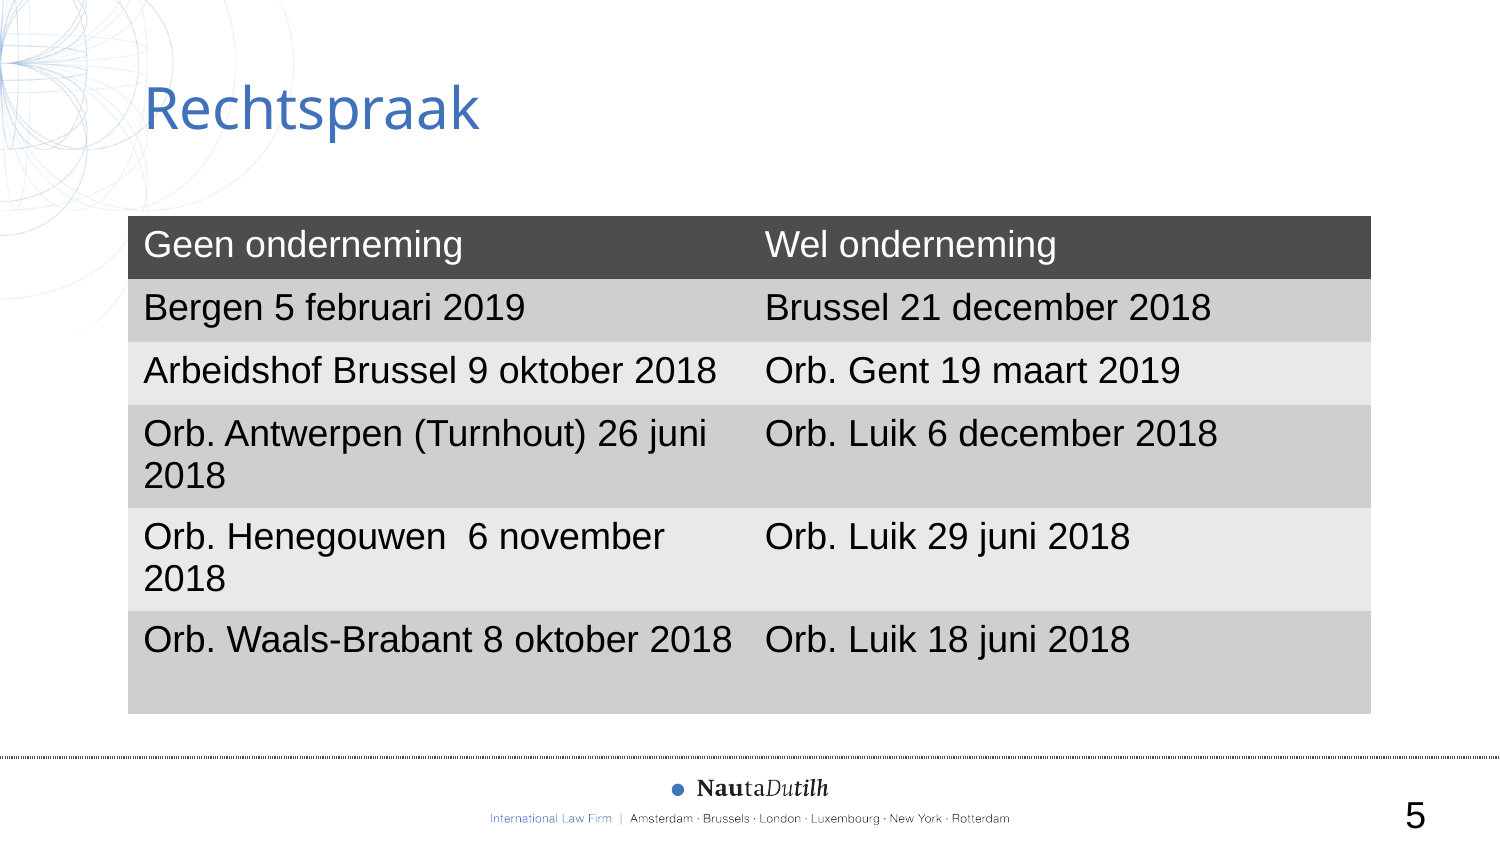

# Rechtspraak
| Geen onderneming | Wel onderneming |
| --- | --- |
| Bergen 5 februari 2019 | Brussel 21 december 2018 |
| Arbeidshof Brussel 9 oktober 2018 | Orb. Gent 19 maart 2019 |
| Orb. Antwerpen (Turnhout) 26 juni 2018 | Orb. Luik 6 december 2018 |
| Orb. Henegouwen 6 november 2018 | Orb. Luik 29 juni 2018 |
| Orb. Waals-Brabant 8 oktober 2018 | Orb. Luik 18 juni 2018 |